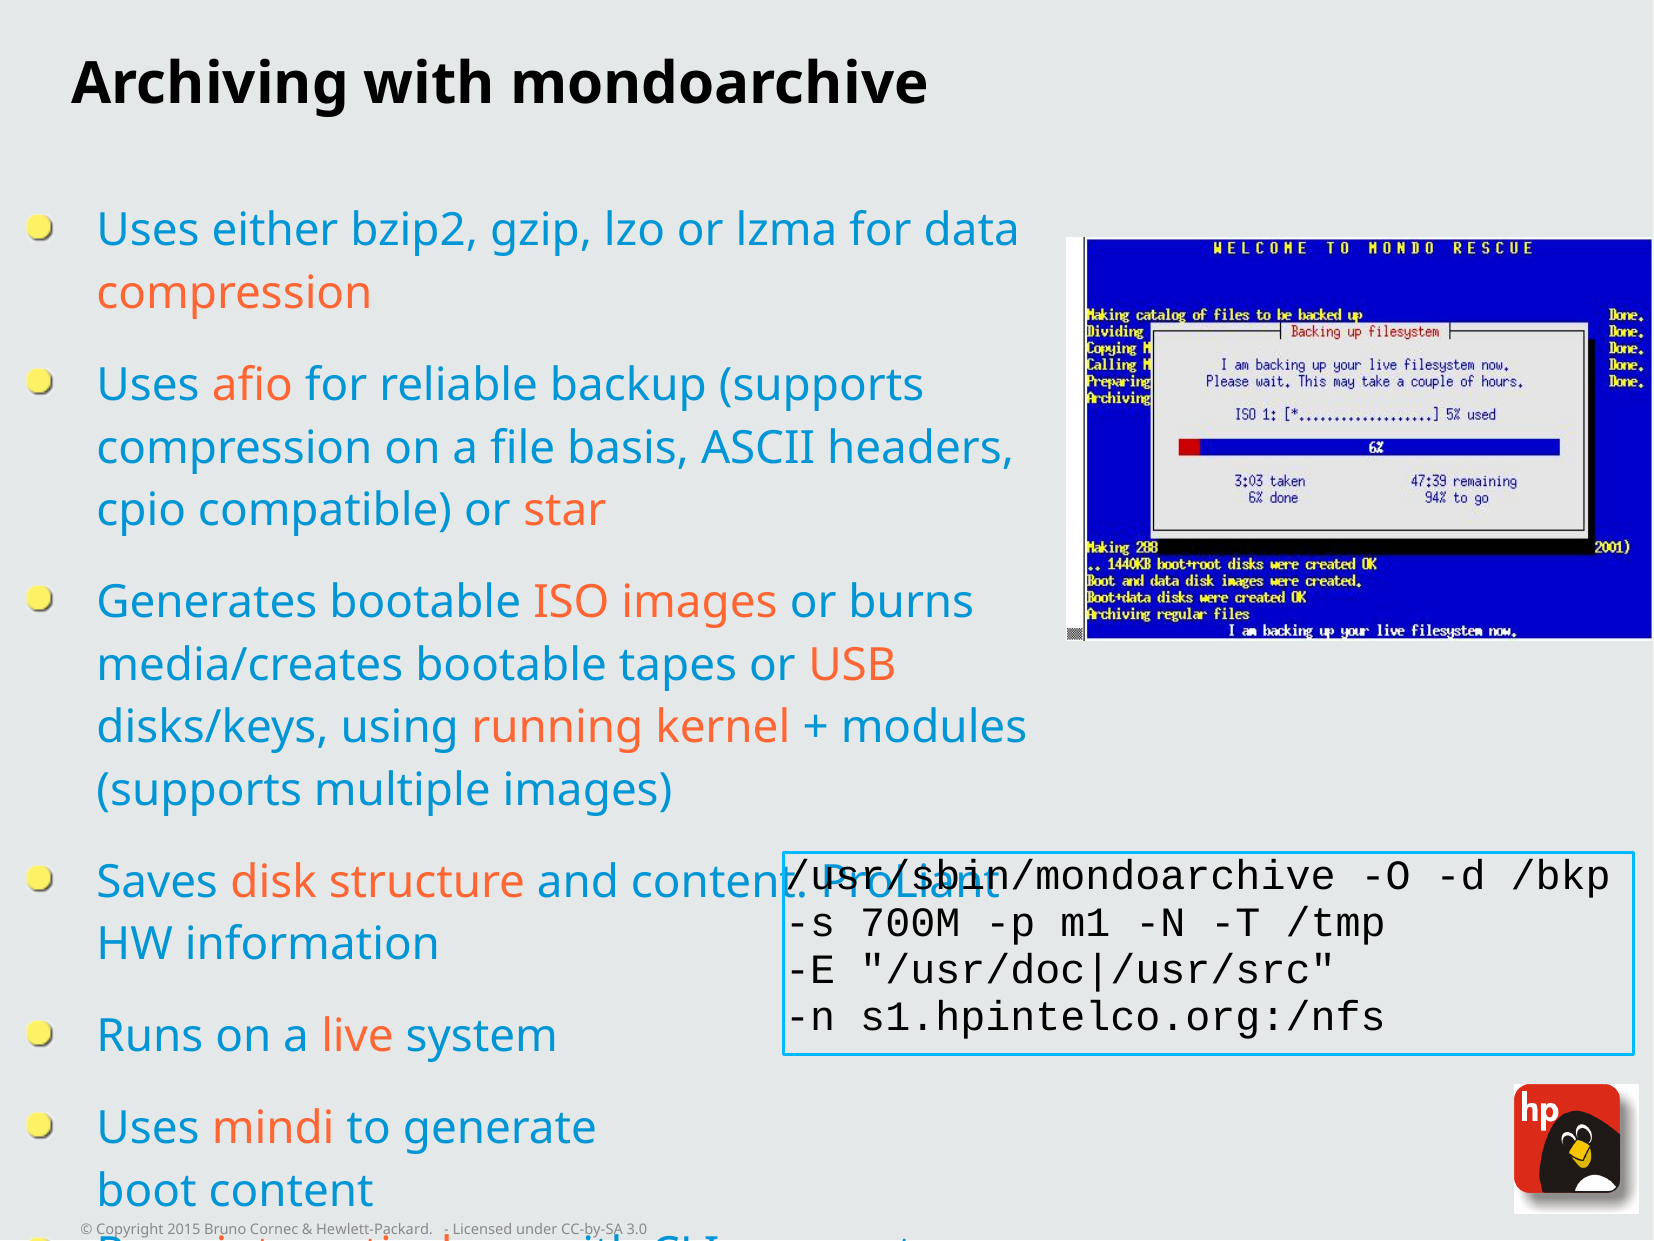

Archiving with mondoarchive
# Uses either bzip2, gzip, lzo or lzma for data compression
Uses afio for reliable backup (supports compression on a file basis, ASCII headers, cpio compatible) or star
Generates bootable ISO images or burns media/creates bootable tapes or USB disks/keys, using running kernel + modules (supports multiple images)
Saves disk structure and content. ProLiant HW information
Runs on a live system
Uses mindi to generate
boot content
Runs interactively or with CLI parameters
/usr/sbin/mondoarchive -O -d /bkp -s 700M -p m1 -N -T /tmp
-E "/usr/doc|/usr/src"
-n s1.hpintelco.org:/nfs